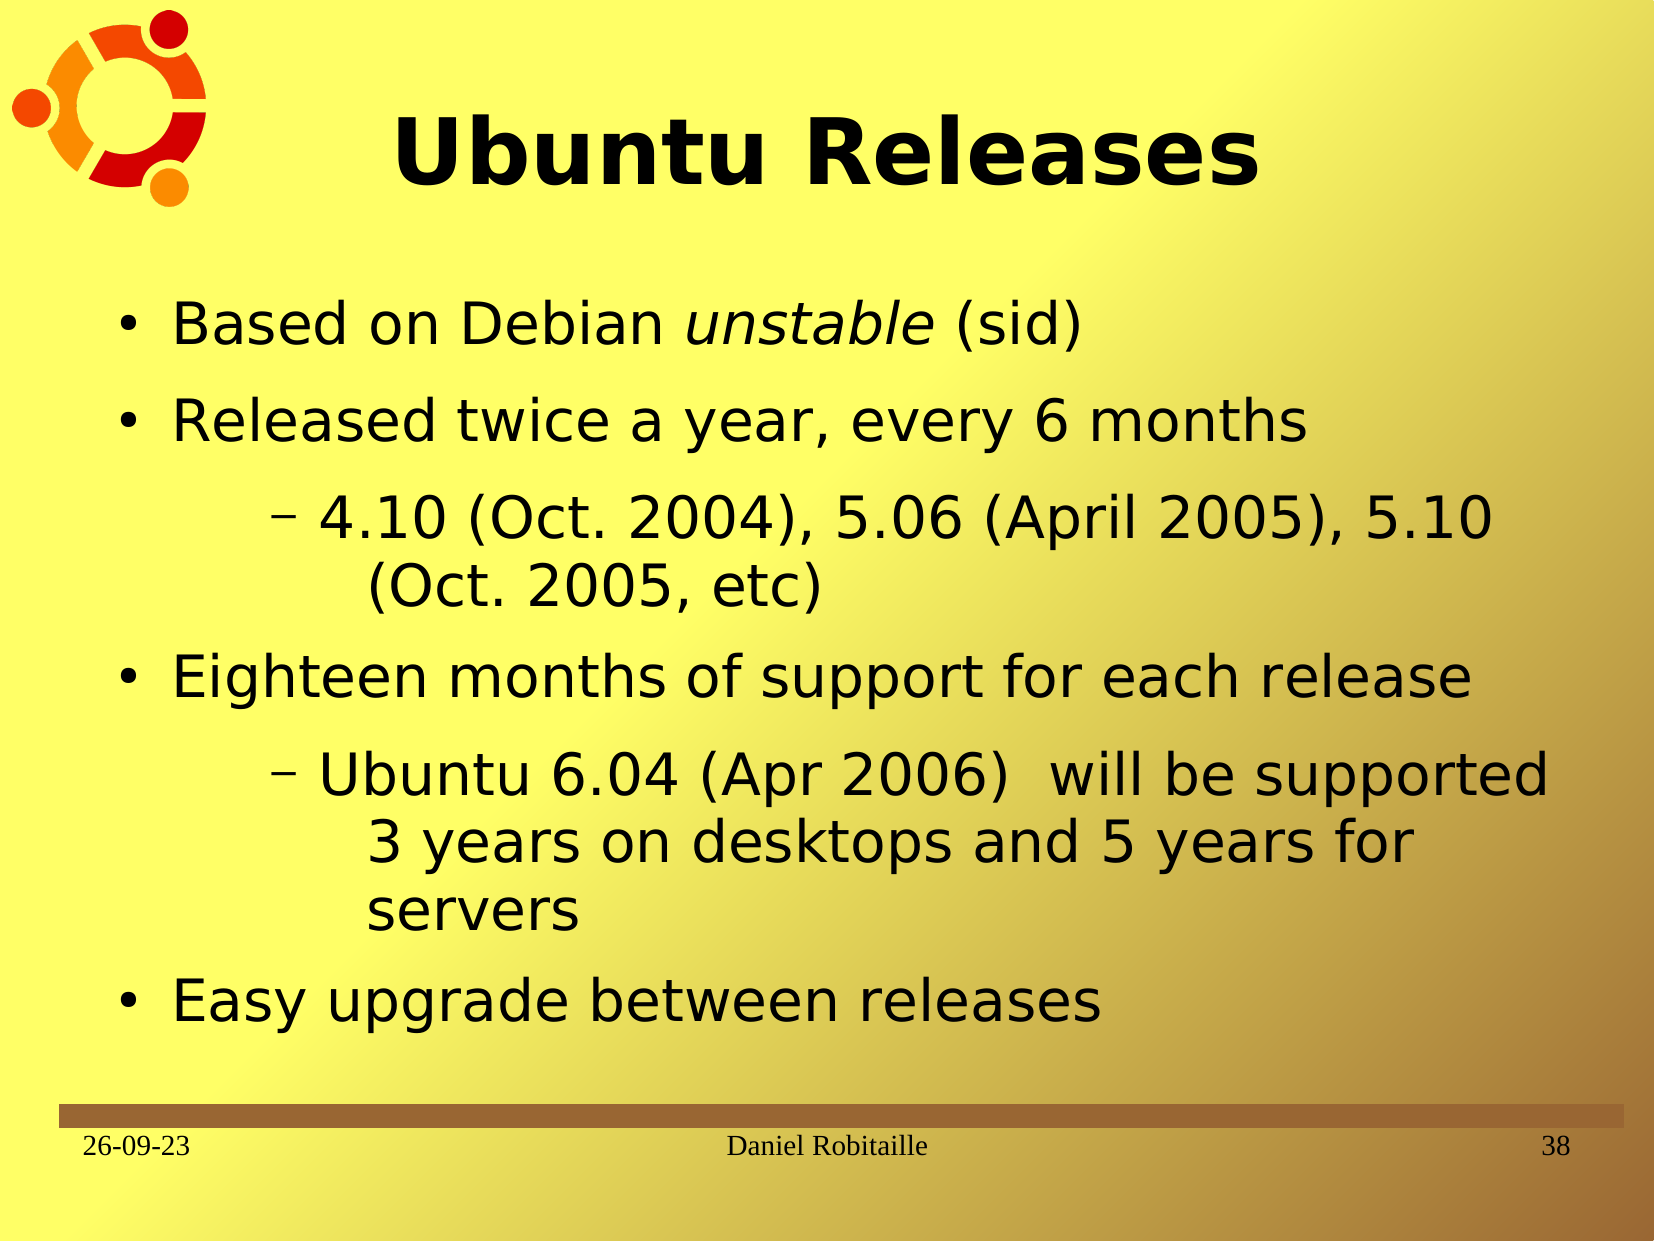

# Ubuntu Releases
Based on Debian unstable (sid)
Released twice a year, every 6 months
4.10 (Oct. 2004), 5.06 (April 2005), 5.10 (Oct. 2005, etc)
Eighteen months of support for each release
Ubuntu 6.04 (Apr 2006) will be supported 3 years on desktops and 5 years for servers
Easy upgrade between releases
Daniel Robitaille
38